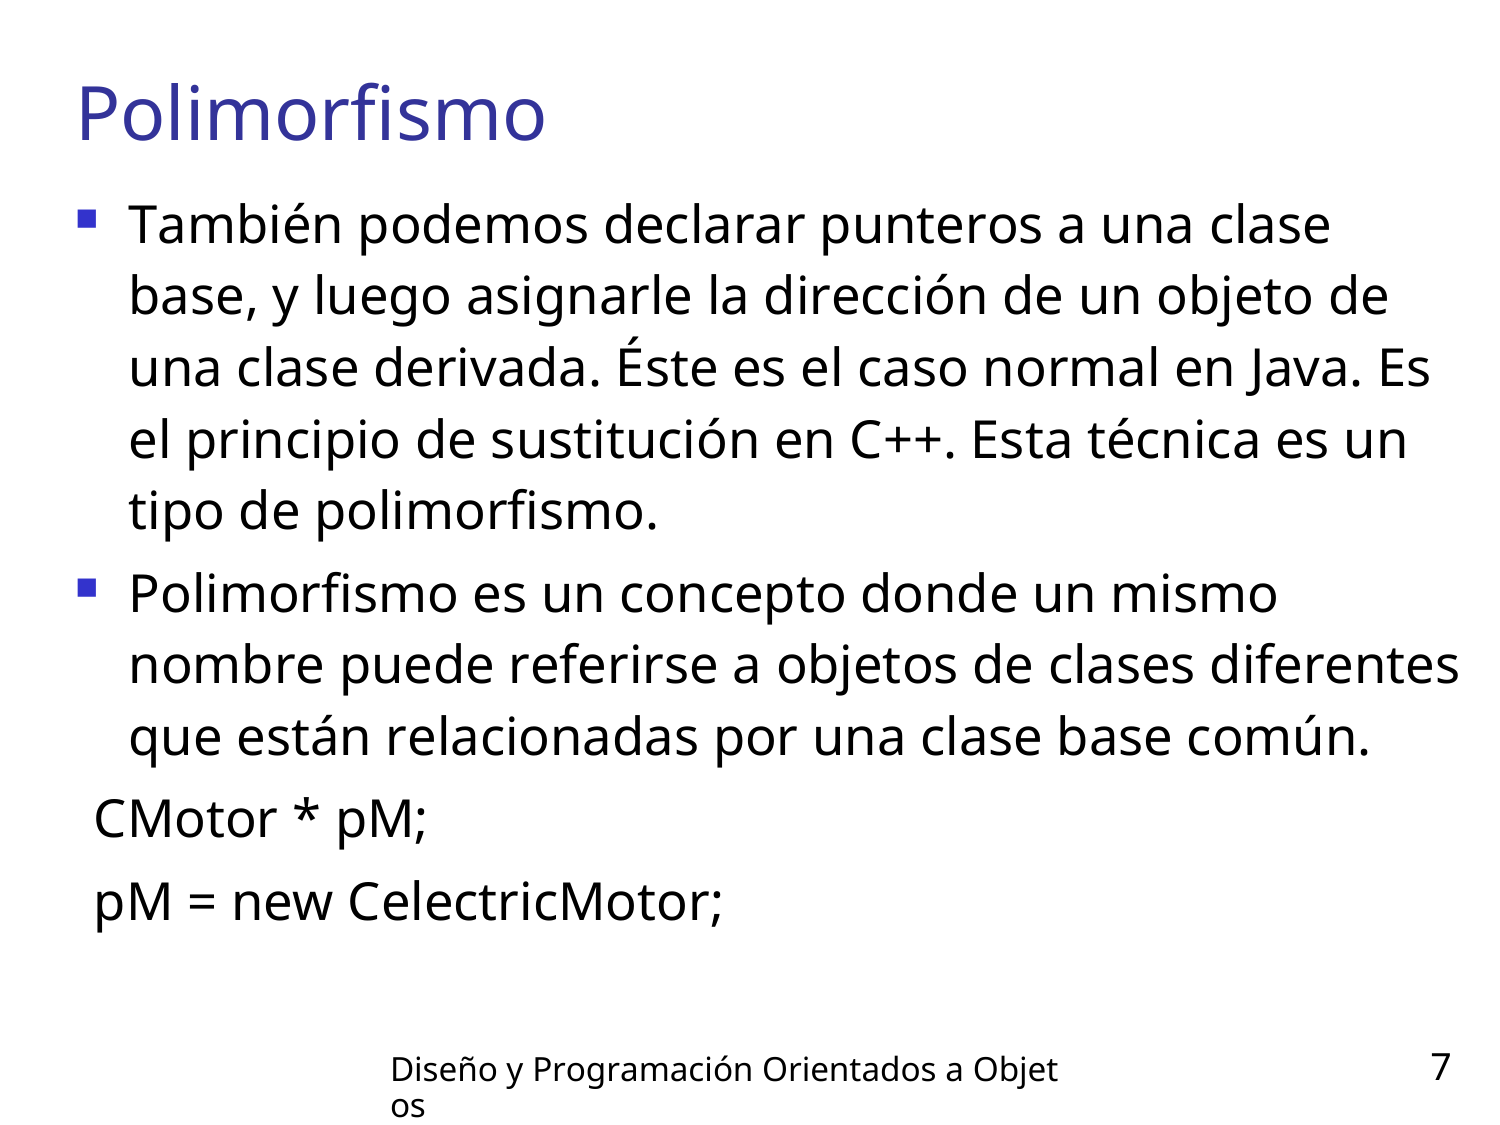

# Polimorfismo
También podemos declarar punteros a una clase base, y luego asignarle la dirección de un objeto de una clase derivada. Éste es el caso normal en Java. Es el principio de sustitución en C++. Esta técnica es un tipo de polimorfismo.
Polimorfismo es un concepto donde un mismo nombre puede referirse a objetos de clases diferentes que están relacionadas por una clase base común.
 			CMotor * pM;
 			pM = new CelectricMotor;
Diseño y Programación Orientados a Objetos
7